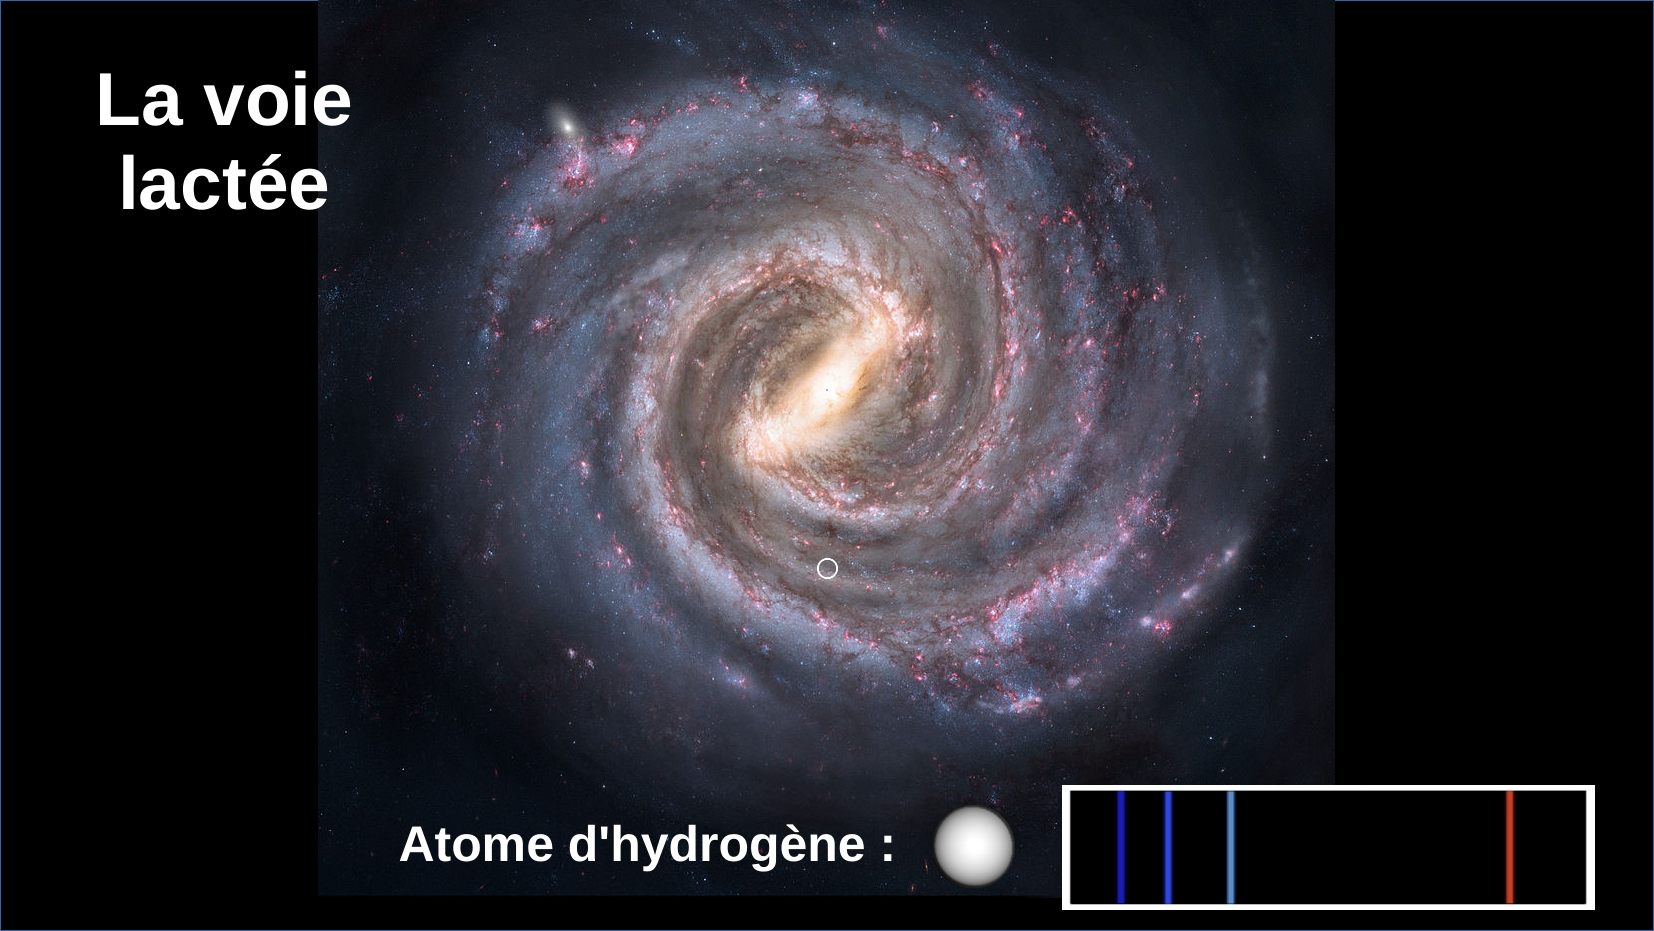

# La voie lactée
Atome d'hydrogène :